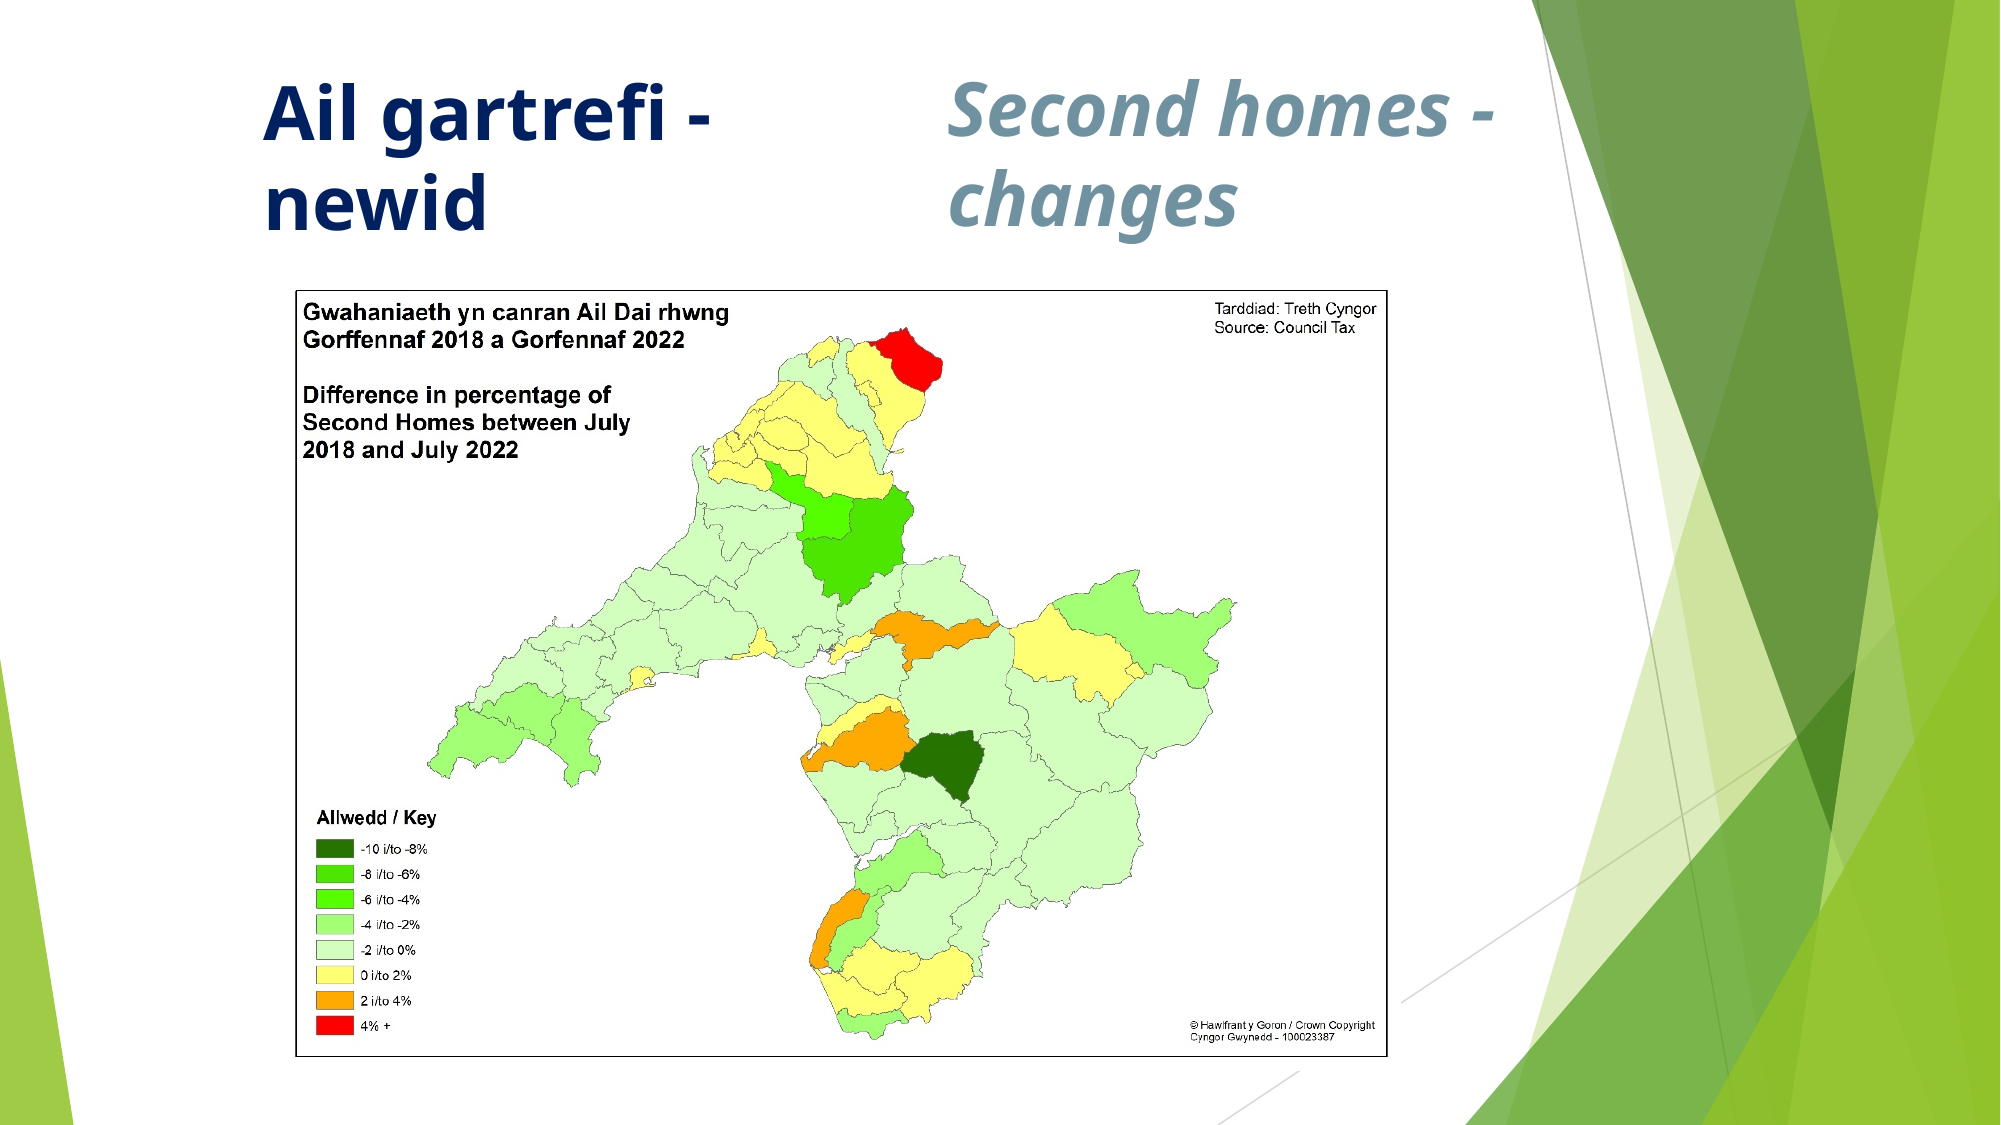

# Second homes - changes
Ail gartrefi - newid